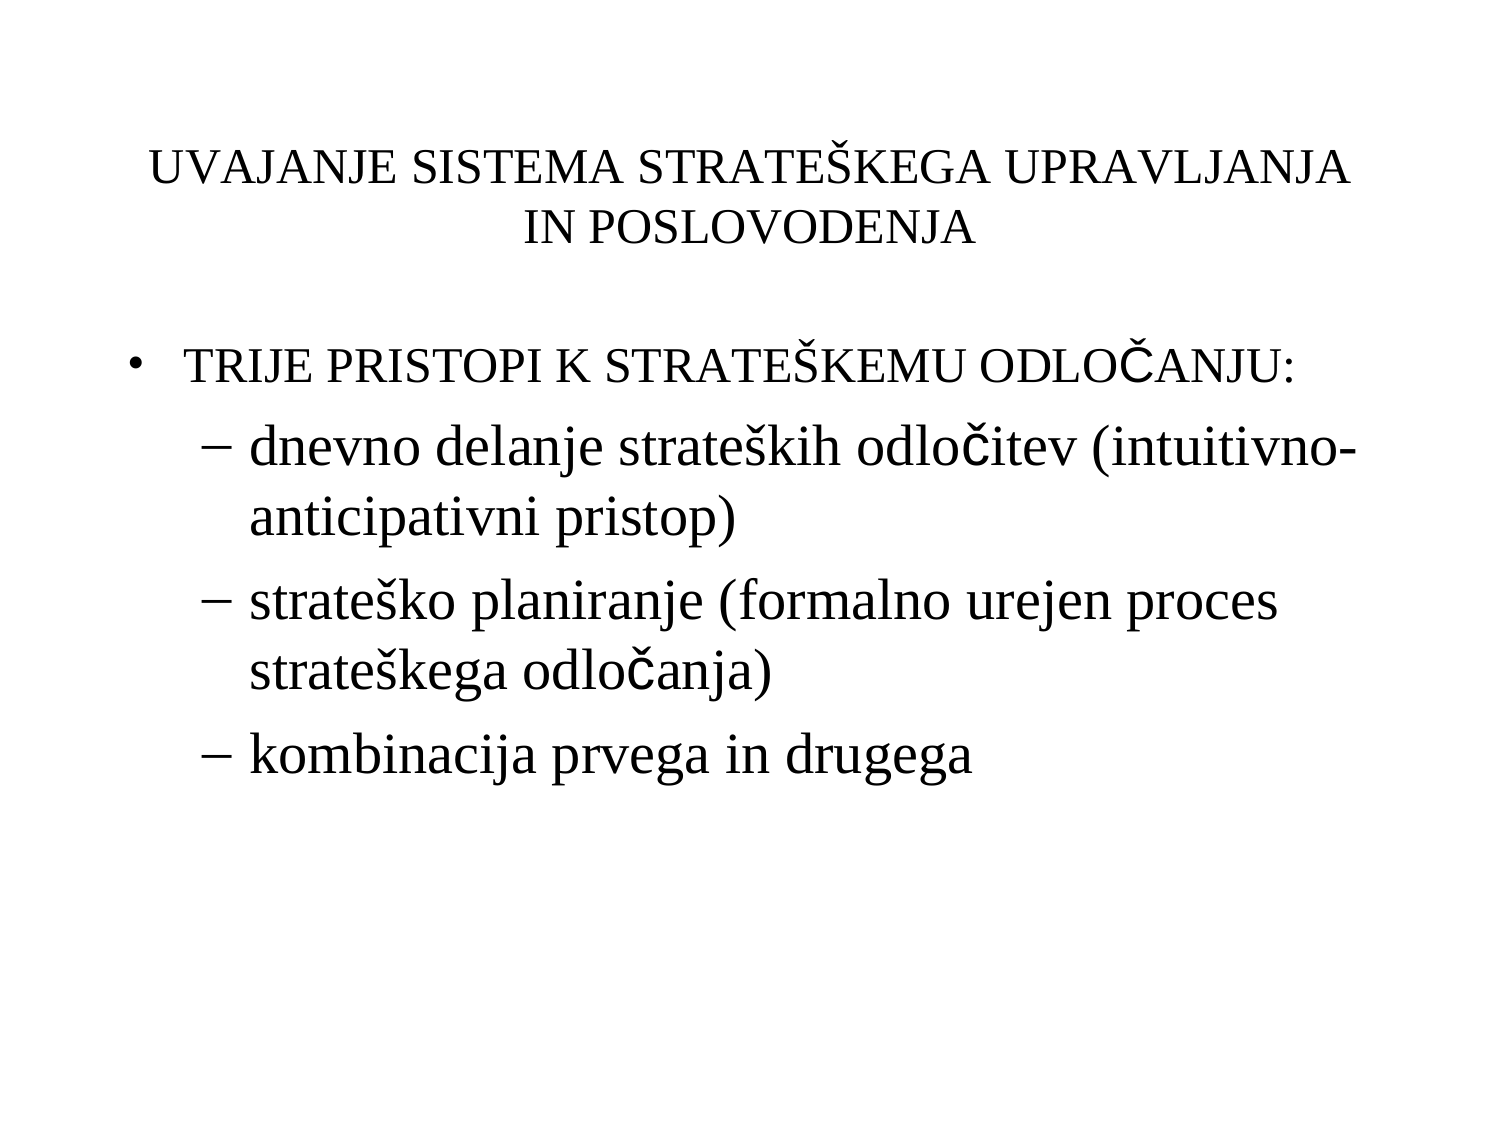

# UVAJANJE SISTEMA STRATEŠKEGA UPRAVLJANJA IN POSLOVODENJA
TRIJE PRISTOPI K STRATEŠKEMU ODLOČANJU:
dnevno delanje strateških odločitev (intuitivno-anticipativni pristop)
strateško planiranje (formalno urejen proces strateškega odločanja)
kombinacija prvega in drugega